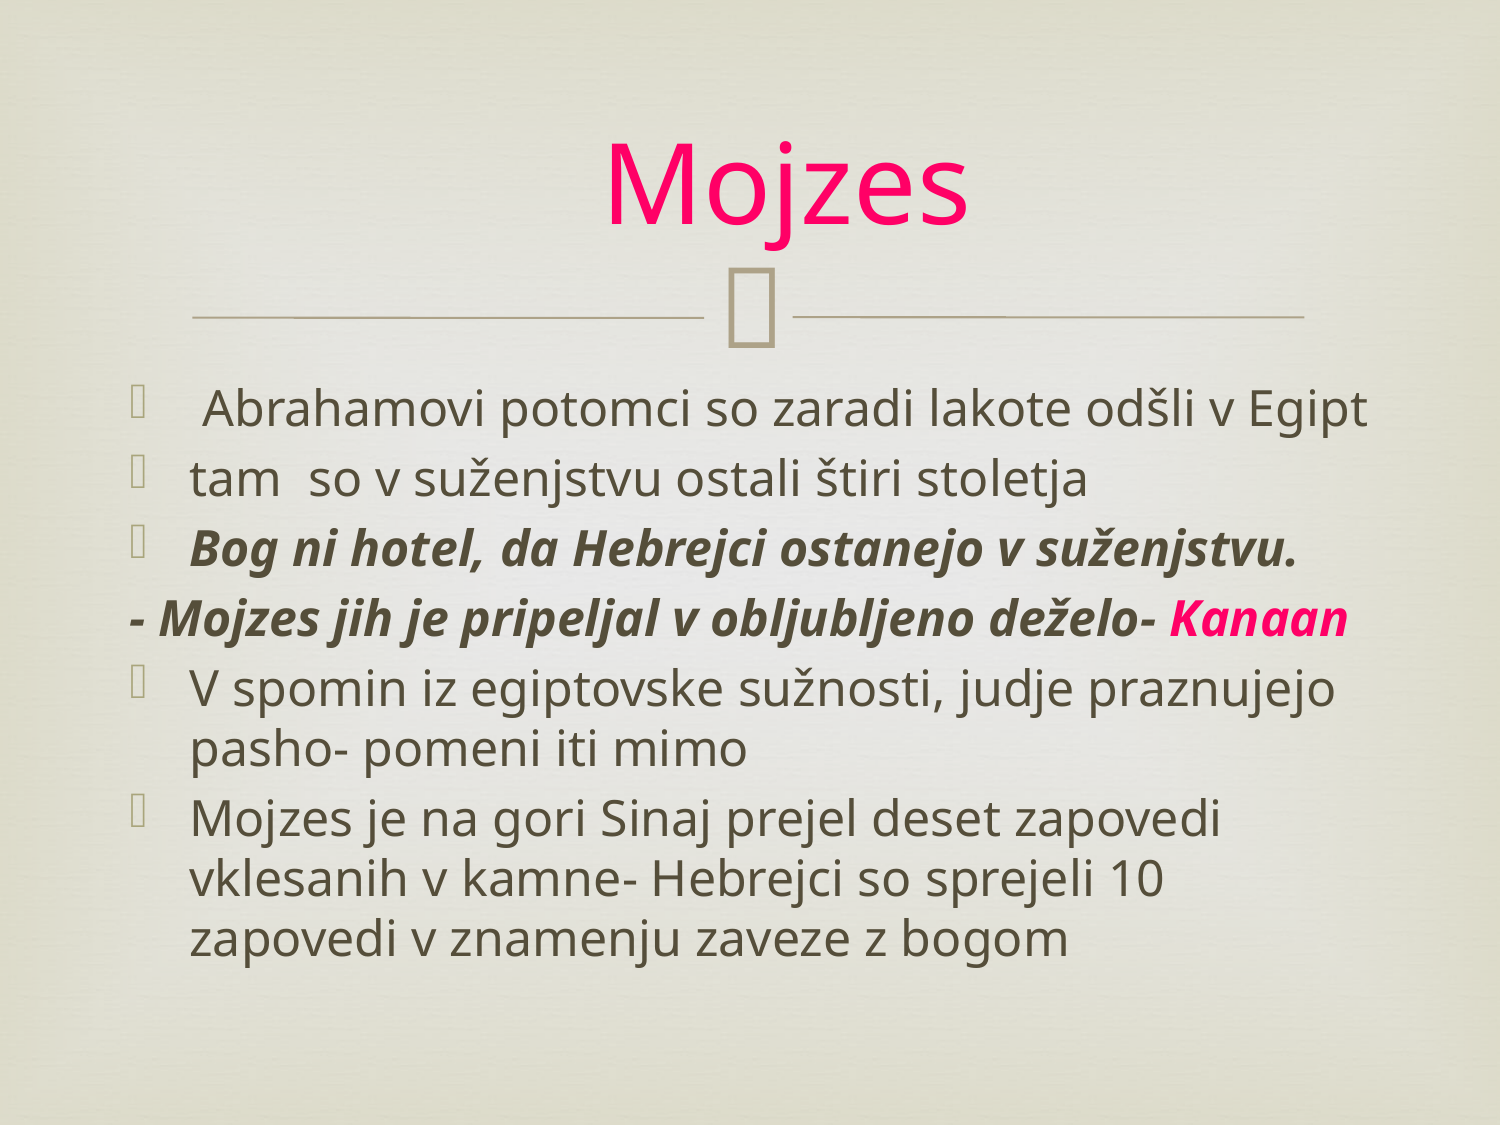

Mojzes
# Abrahamovi potomci so zaradi lakote odšli v Egipt
tam so v suženjstvu ostali štiri stoletja
Bog ni hotel, da Hebrejci ostanejo v suženjstvu.
- Mojzes jih je pripeljal v obljubljeno deželo- Kanaan
V spomin iz egiptovske sužnosti, judje praznujejo pasho- pomeni iti mimo
Mojzes je na gori Sinaj prejel deset zapovedi vklesanih v kamne- Hebrejci so sprejeli 10 zapovedi v znamenju zaveze z bogom